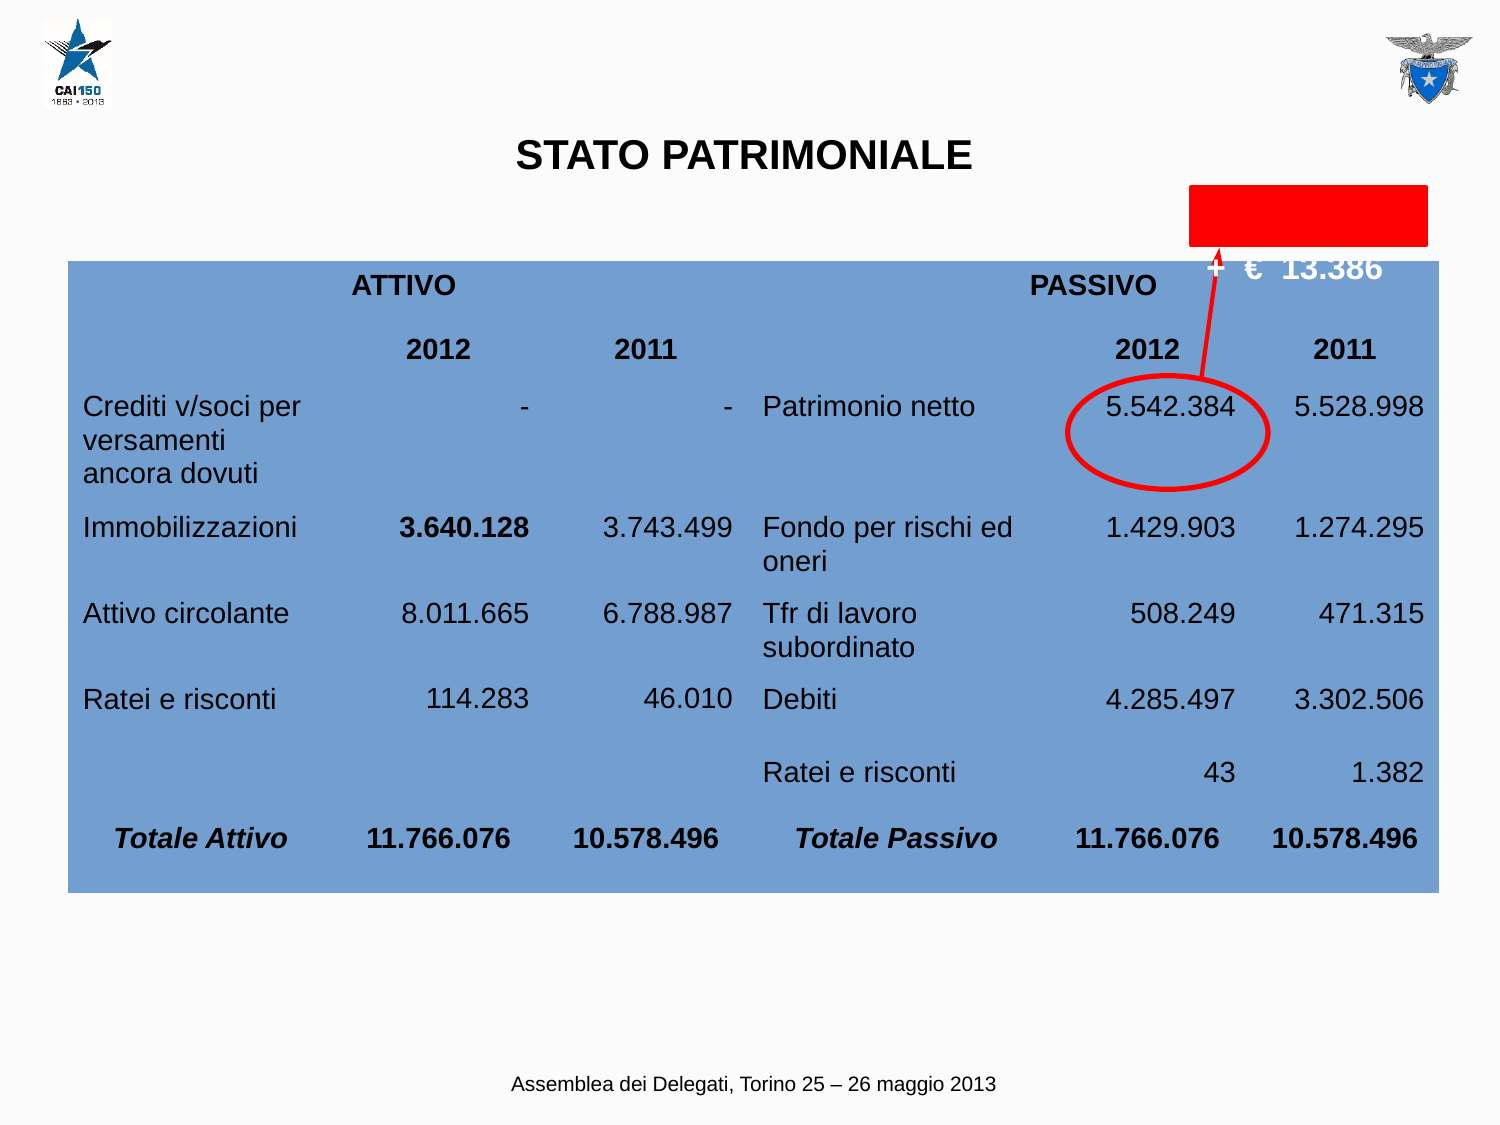

STATO PATRIMONIALE
 + € 13.386
| ATTIVO | | | PASSIVO | | |
| --- | --- | --- | --- | --- | --- |
| | 2012 | 2011 | | 2012 | 2011 |
| Crediti v/soci per versamenti ancora dovuti | - | - | Patrimonio netto | 5.542.384 | 5.528.998 |
| Immobilizzazioni | 3.640.128 | 3.743.499 | Fondo per rischi ed oneri | 1.429.903 | 1.274.295 |
| Attivo circolante | 8.011.665 | 6.788.987 | Tfr di lavoro subordinato | 508.249 | 471.315 |
| Ratei e risconti | 114.283 | 46.010 | Debiti | 4.285.497 | 3.302.506 |
| | | | Ratei e risconti | 43 | 1.382 |
| Totale Attivo | 11.766.076 | 10.578.496 | Totale Passivo | 11.766.076 | 10.578.496 |
Assemblea dei Delegati, Torino 25 – 26 maggio 2013